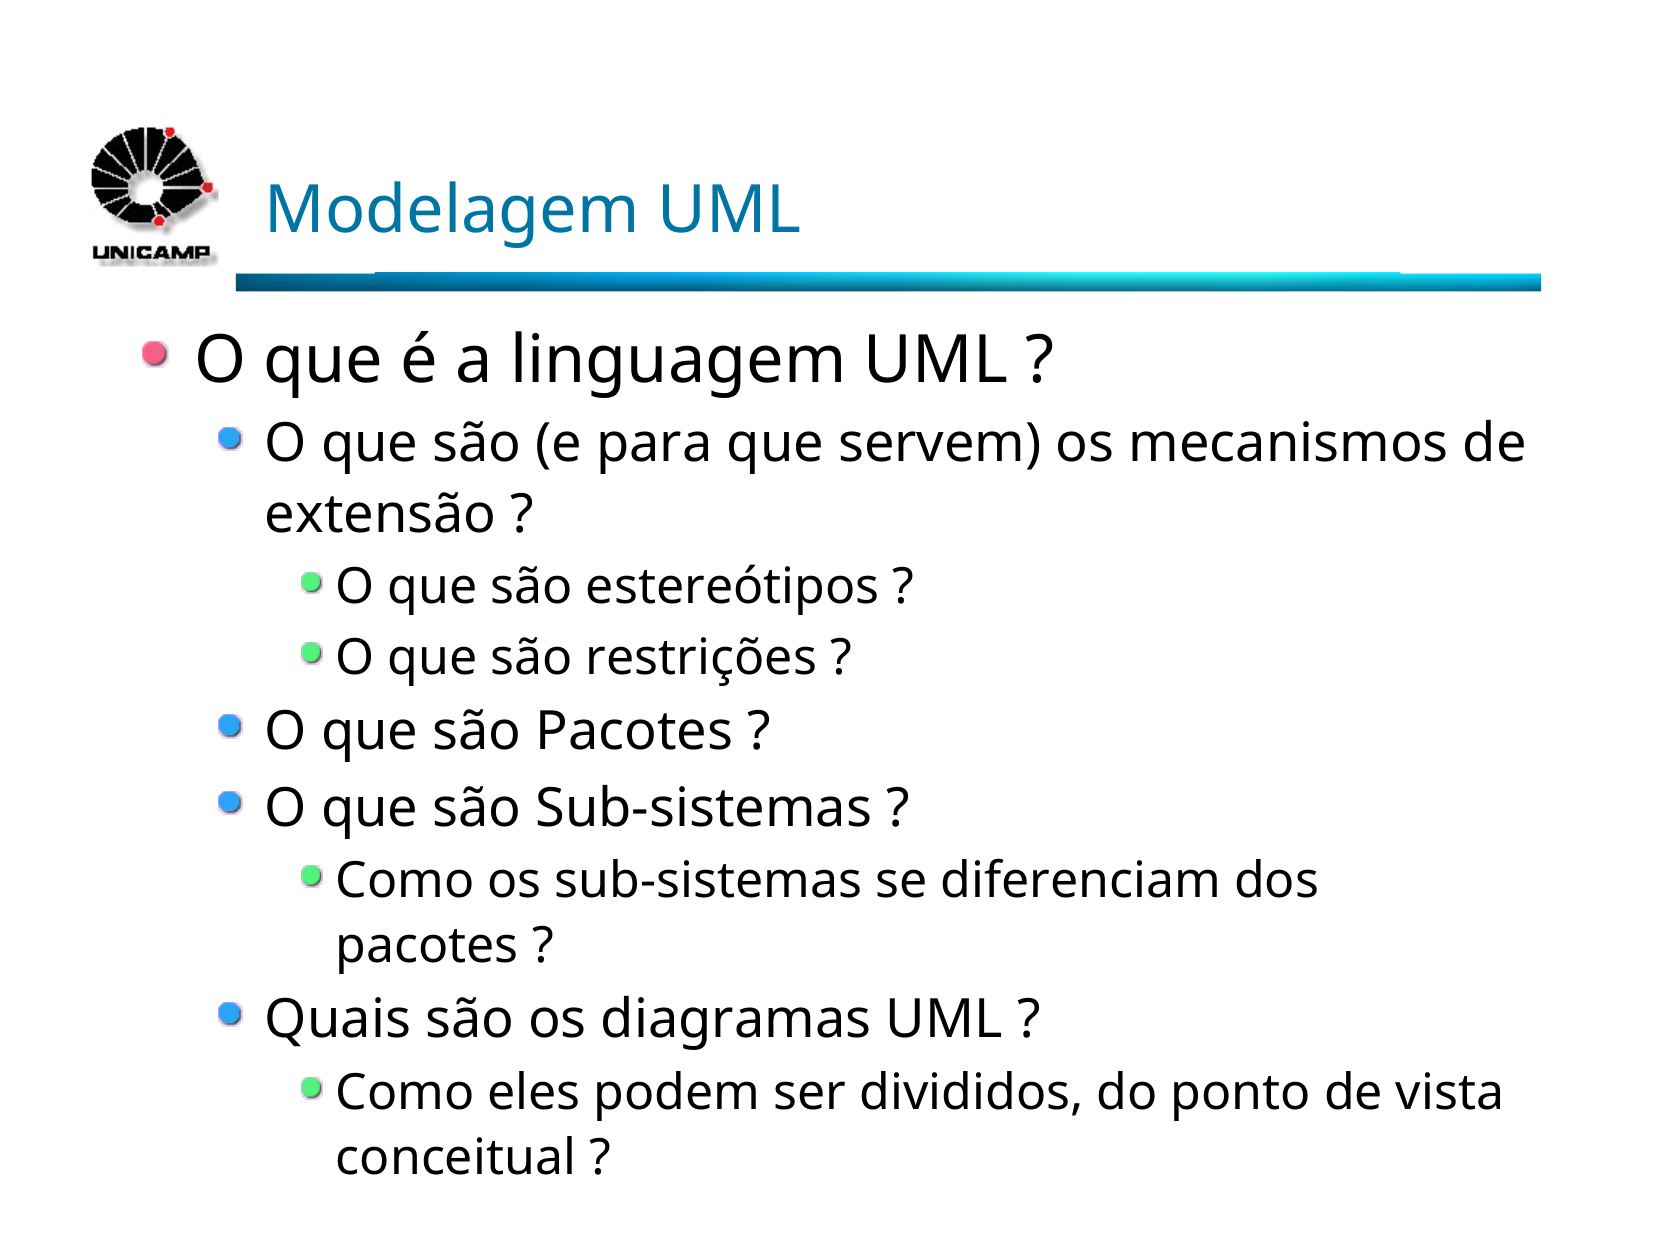

# Modelagem UML
O que é a linguagem UML ?
O que são (e para que servem) os mecanismos de extensão ?
O que são estereótipos ?
O que são restrições ?
O que são Pacotes ?
O que são Sub-sistemas ?
Como os sub-sistemas se diferenciam dos pacotes ?
Quais são os diagramas UML ?
Como eles podem ser divididos, do ponto de vista conceitual ?